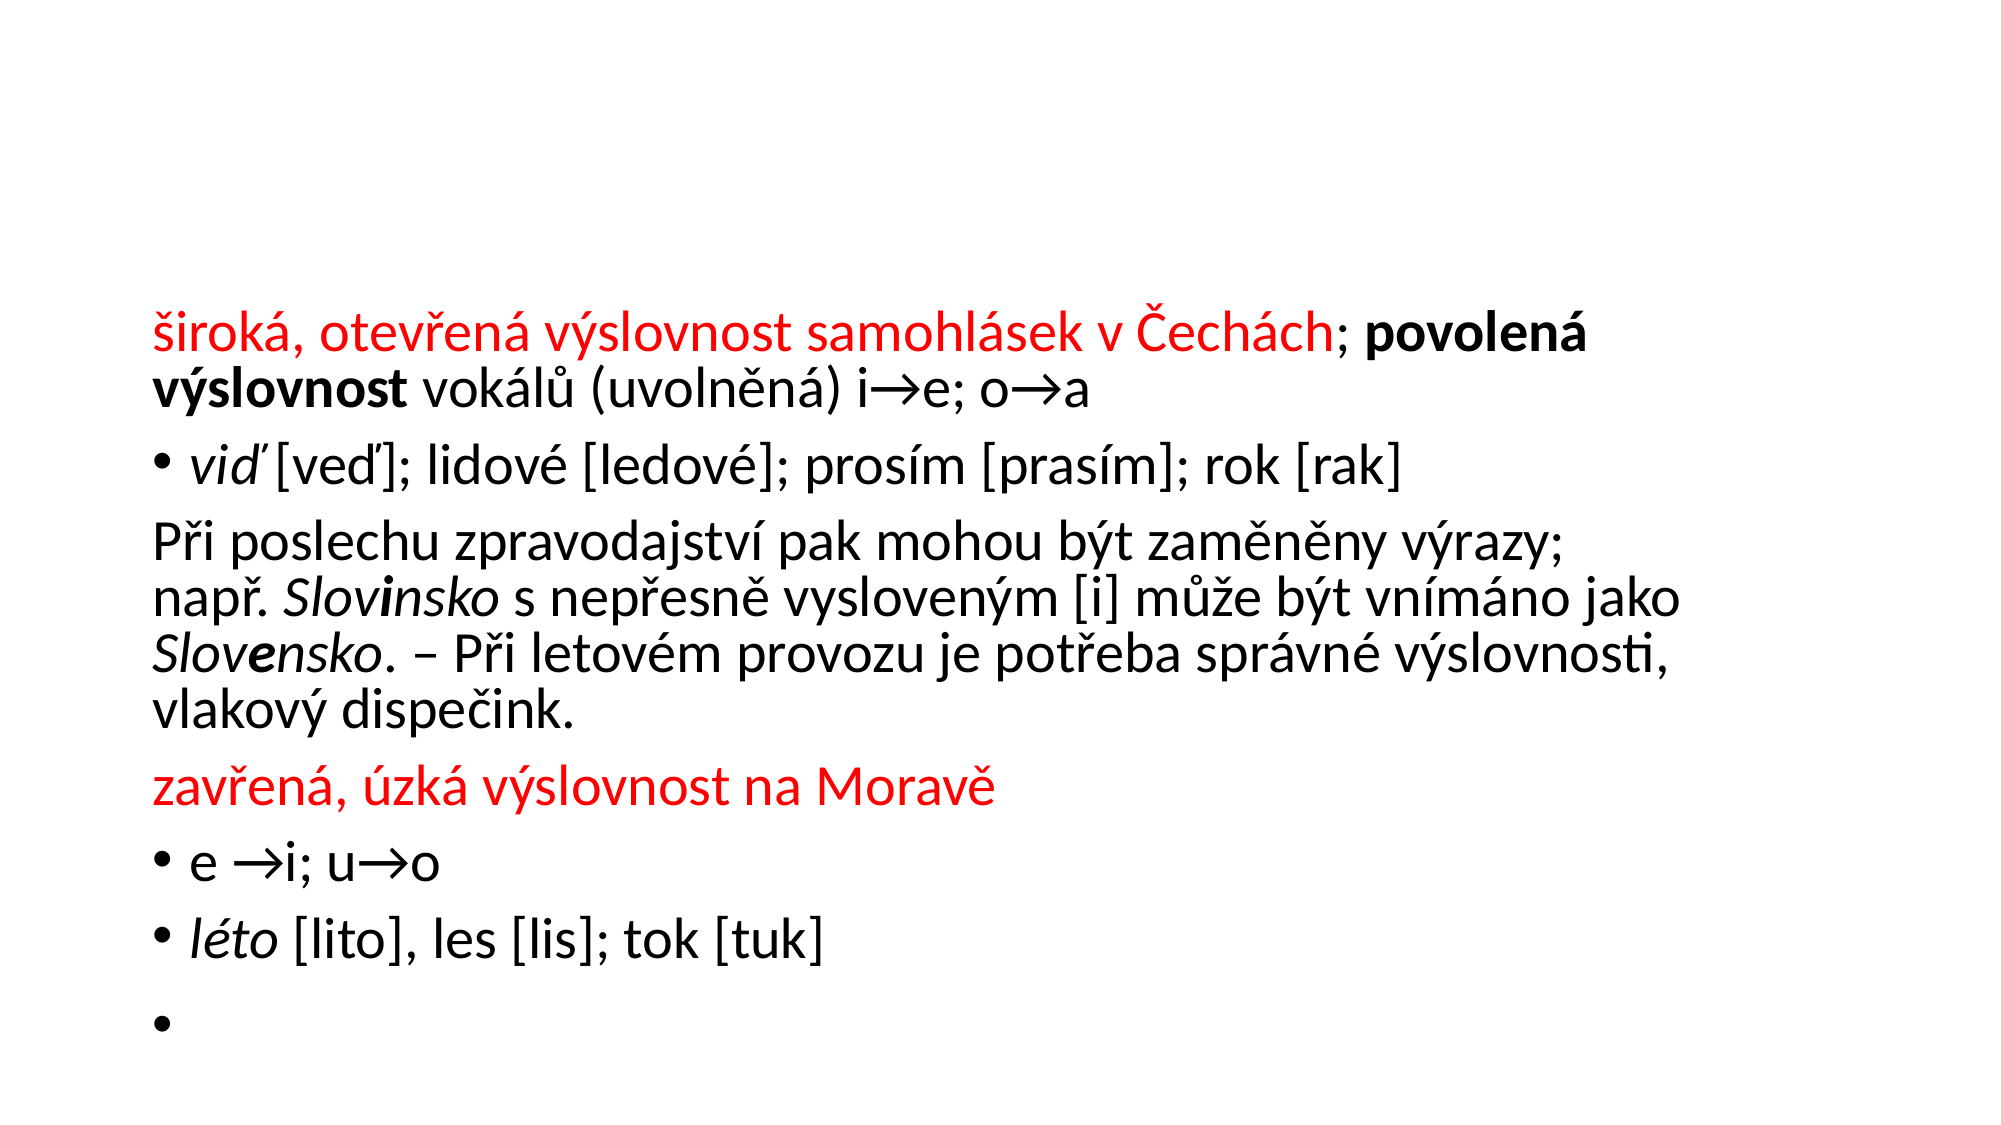

#
široká, otevřená výslovnost samohlásek v Čechách; povolená výslovnost vokálů (uvolněná) i→e; o→a
viď [veď]; lidové [ledové]; prosím [prasím]; rok [rak]
Při poslechu zpravodajství pak mohou být zaměněny výrazy; např. Slovinsko s nepřesně vysloveným [i] může být vnímáno jako Slovensko. – Při letovém provozu je potřeba správné výslovnosti, vlakový dispečink.
zavřená, úzká výslovnost na Moravě
e →i; u→o
léto [lito], les [lis]; tok [tuk]